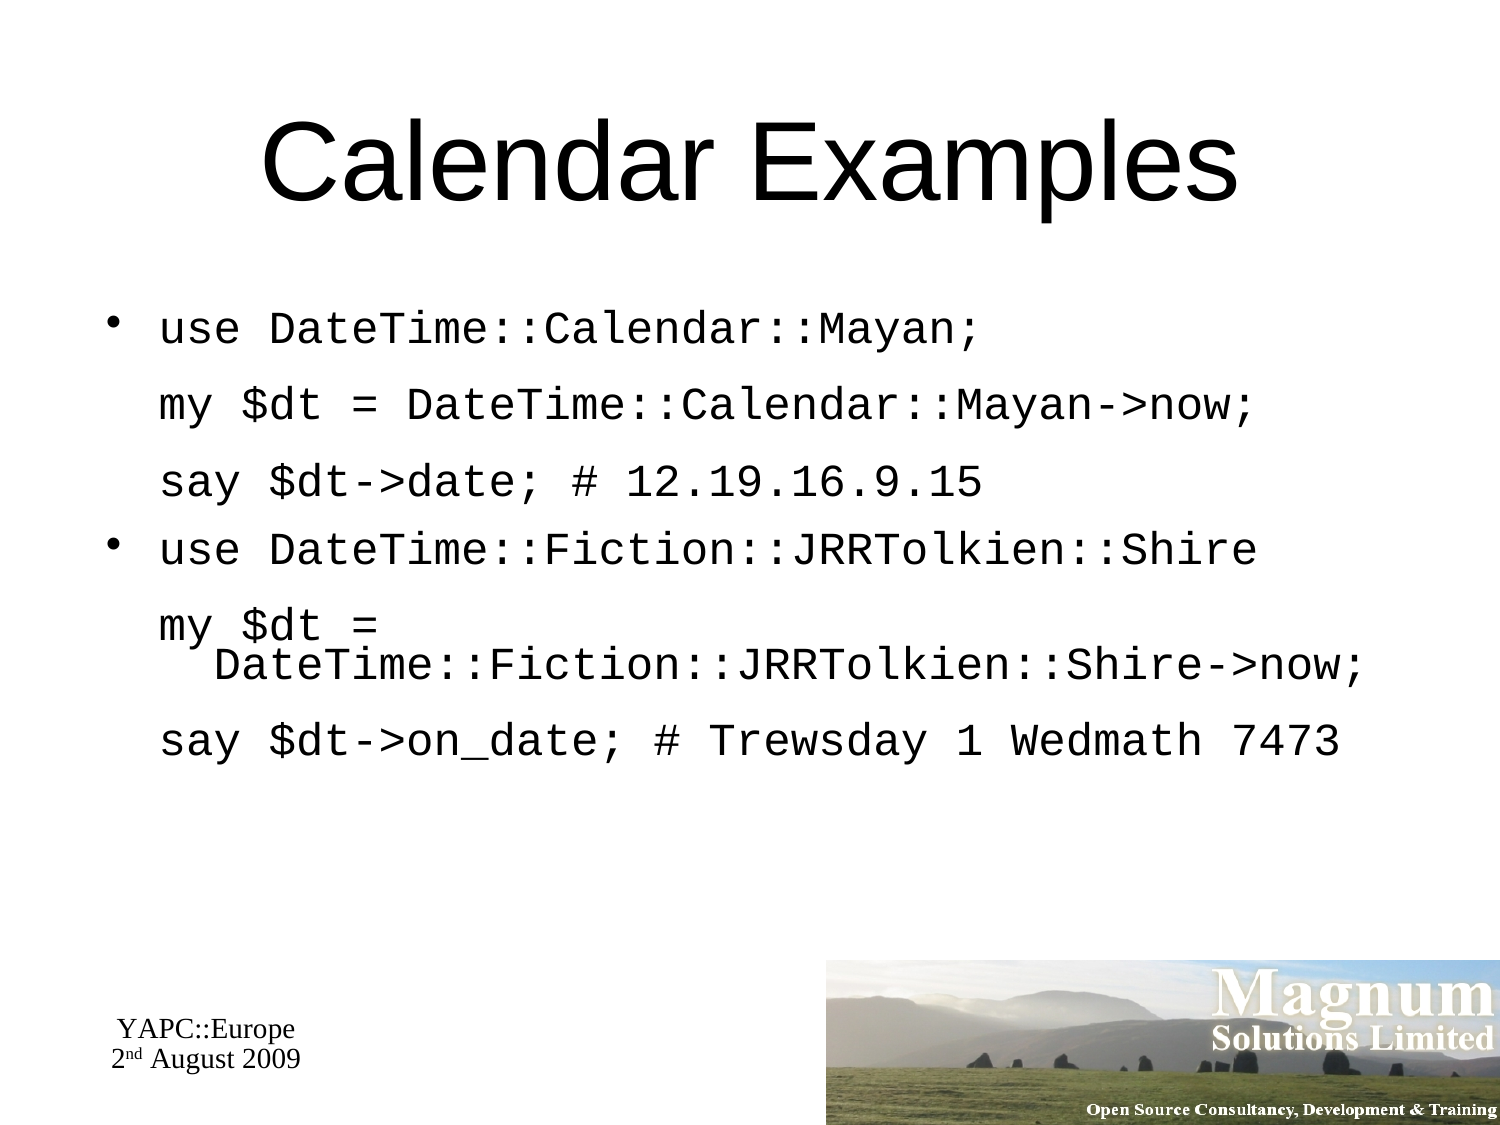

# Calendar Examples
use DateTime::Calendar::Mayan;
my $dt = DateTime::Calendar::Mayan->now;
say $dt->date; # 12.19.16.9.15
use DateTime::Fiction::JRRTolkien::Shire
my $dt =
 DateTime::Fiction::JRRTolkien::Shire->now;
say $dt->on_date; # Trewsday 1 Wedmath 7473
108